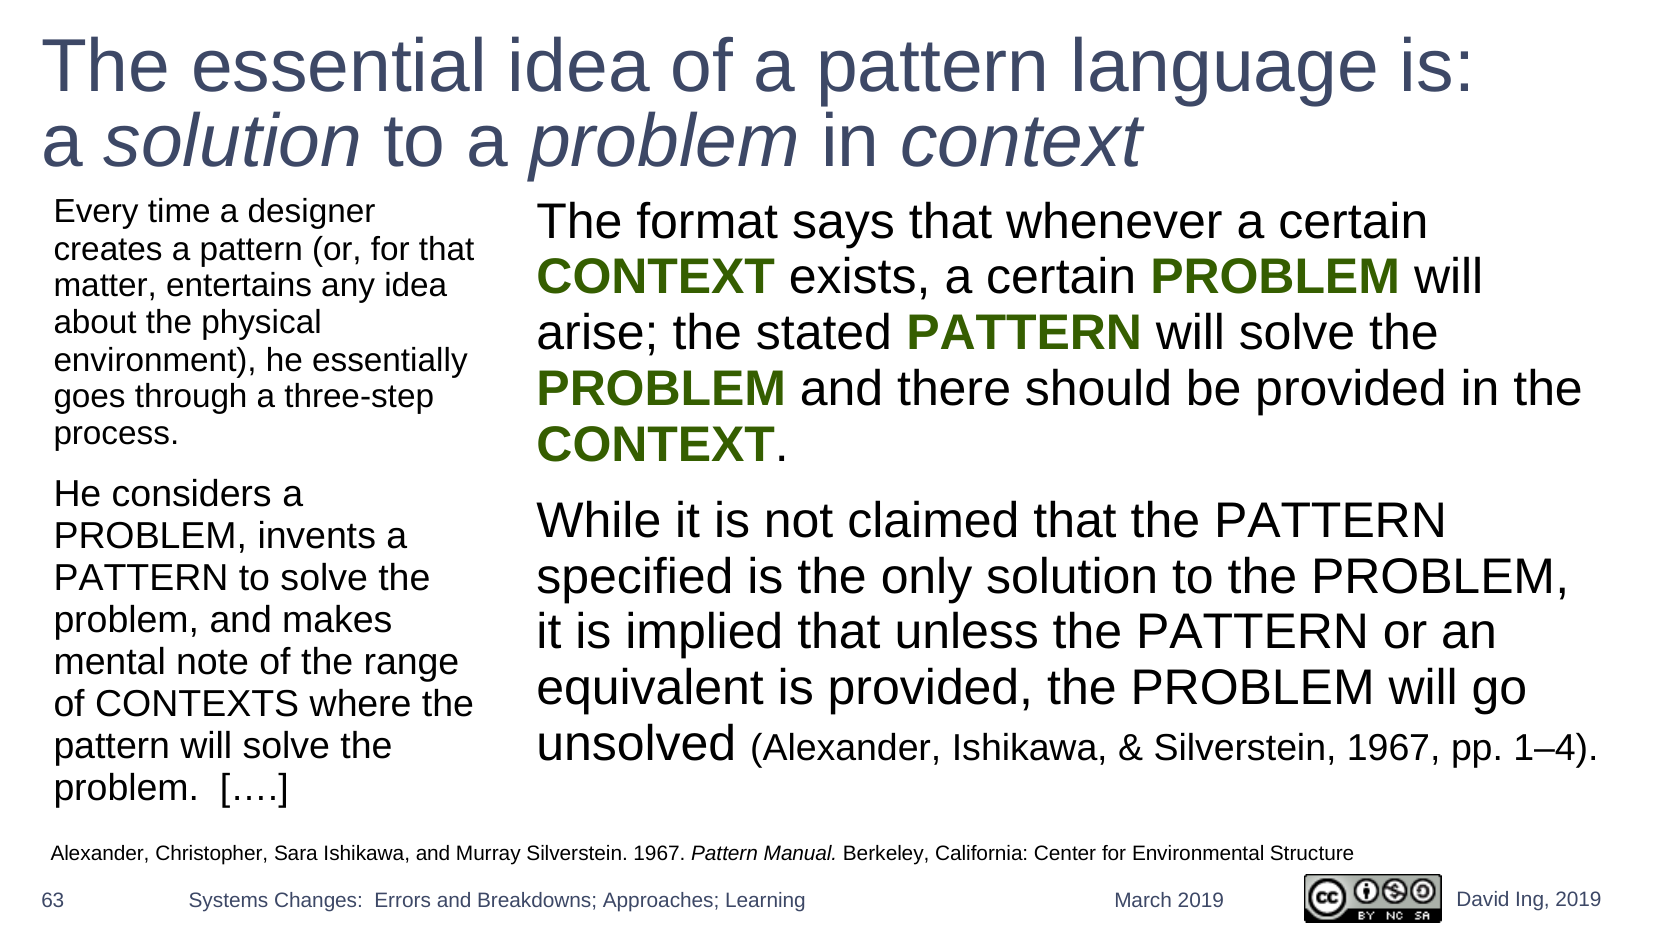

# The essential idea of a pattern language is: a solution to a problem in context
Every time a designer creates a pattern (or, for that matter, entertains any idea about the physical environment), he essentially goes through a three-step process.
He considers a PROBLEM, invents a PATTERN to solve the problem, and makes mental note of the range of CONTEXTS where the pattern will solve the problem. [….]
The format says that whenever a certain CONTEXT exists, a certain PROBLEM will arise; the stated PATTERN will solve the PROBLEM and there should be provided in the CONTEXT.
While it is not claimed that the PATTERN specified is the only solution to the PROBLEM, it is implied that unless the PATTERN or an equivalent is provided, the PROBLEM will go unsolved (Alexander, Ishikawa, & Silverstein, 1967, pp. 1–4).
Alexander, Christopher, Sara Ishikawa, and Murray Silverstein. 1967. Pattern Manual. Berkeley, California: Center for Environmental Structure
Systems Changes: Errors and Breakdowns; Approaches; Learning
March 2019
63